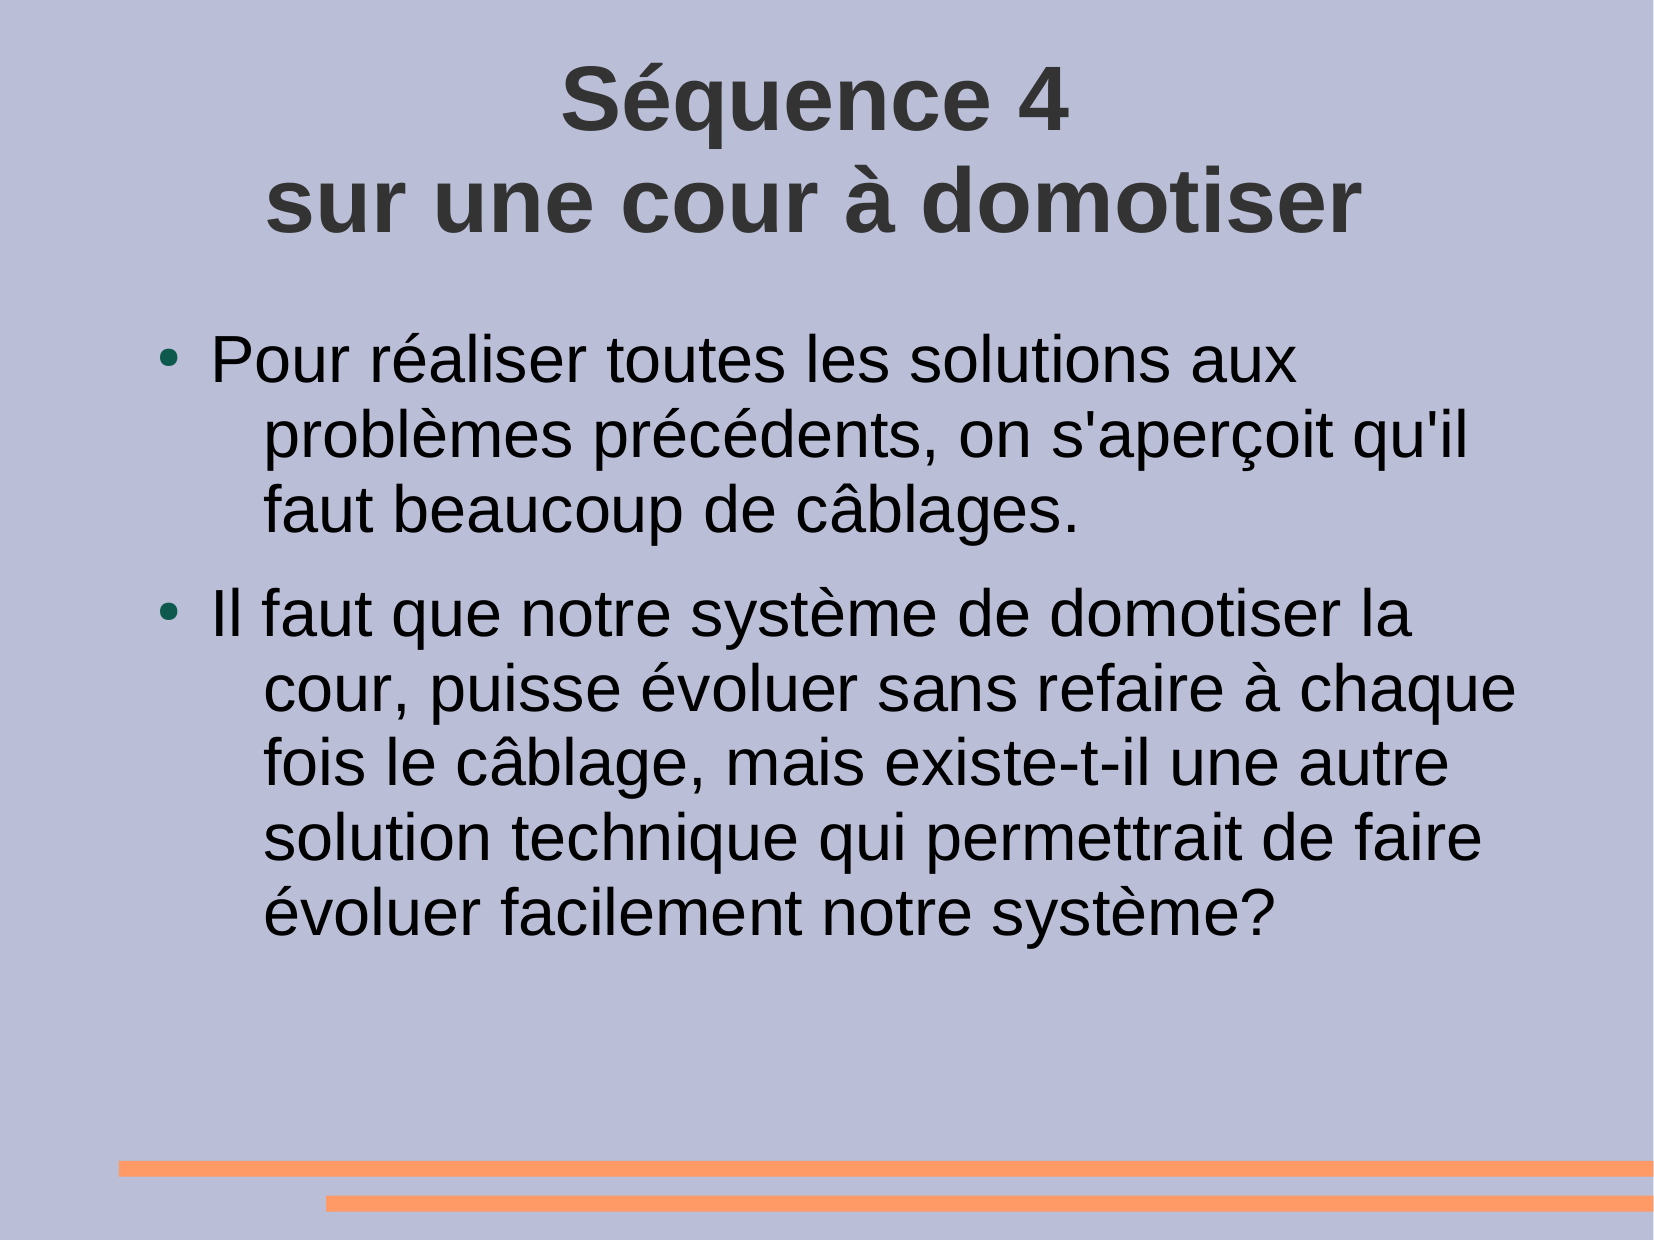

# Séquence 4 sur une cour à domotiser
Pour réaliser toutes les solutions aux problèmes précédents, on s'aperçoit qu'il faut beaucoup de câblages.
Il faut que notre système de domotiser la cour, puisse évoluer sans refaire à chaque fois le câblage, mais existe-t-il une autre solution technique qui permettrait de faire évoluer facilement notre système?